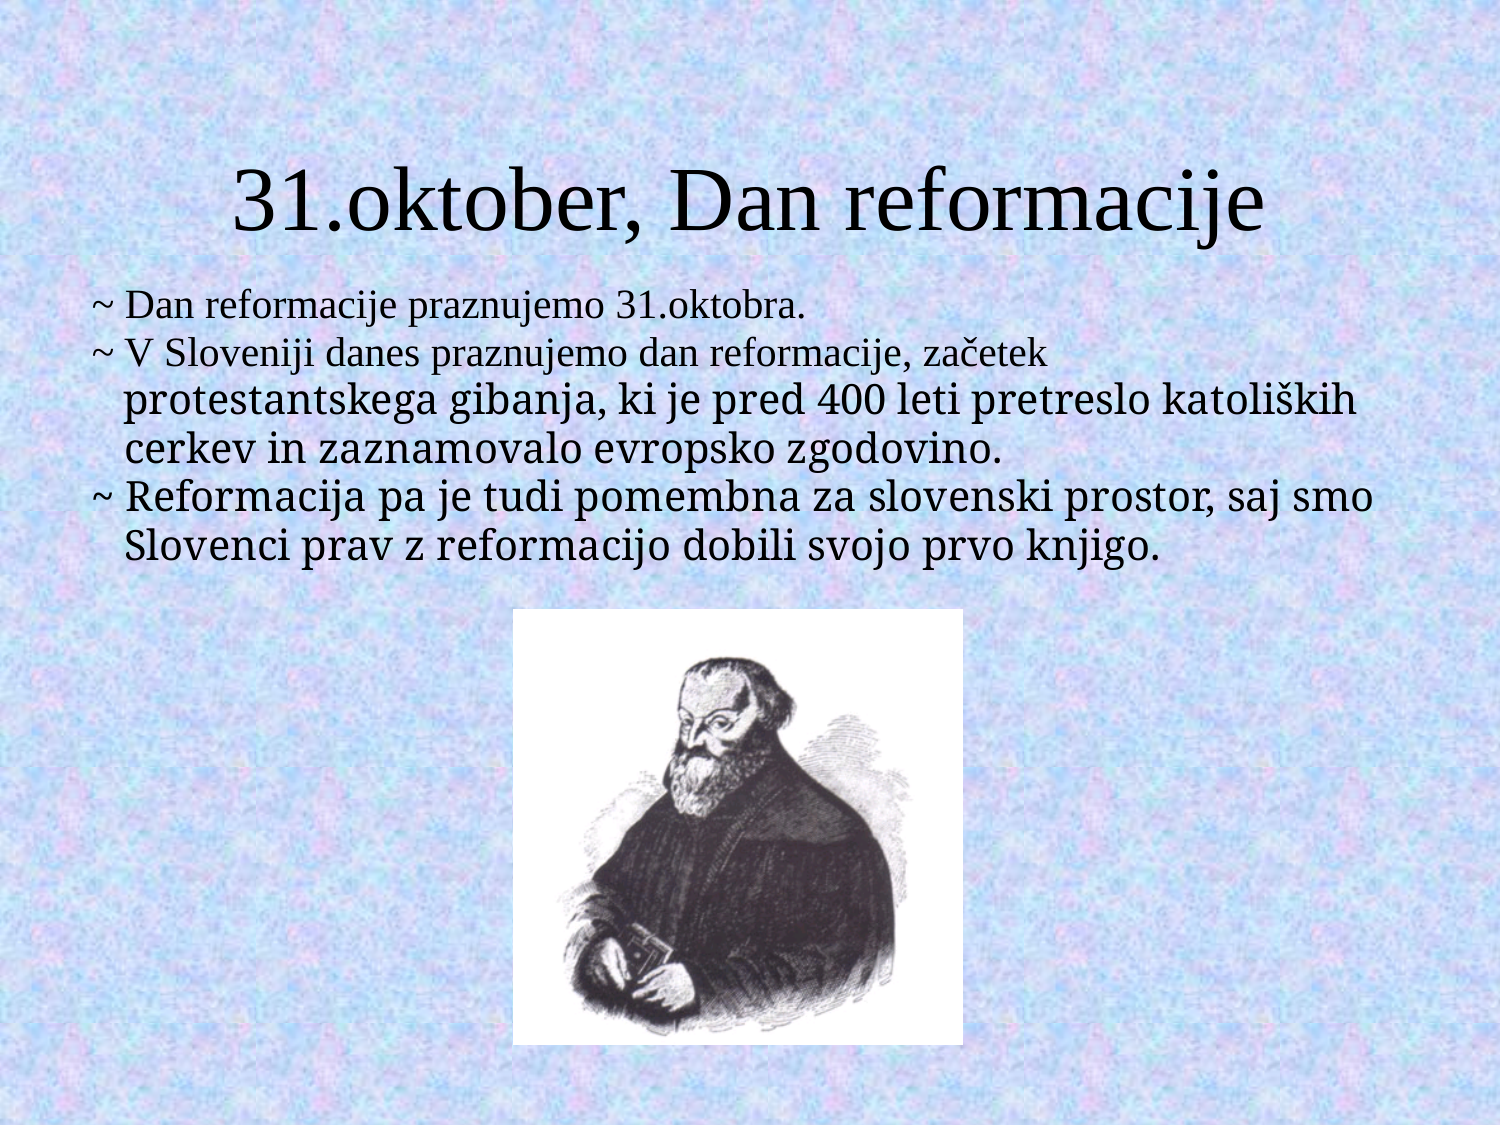

# 31.oktober, Dan reformacije
~ Dan reformacije praznujemo 31.oktobra.
~ V Sloveniji danes praznujemo dan reformacije, začetek
 protestantskega gibanja, ki je pred 400 leti pretreslo katoliških
 cerkev in zaznamovalo evropsko zgodovino.
~ Reformacija pa je tudi pomembna za slovenski prostor, saj smo
 Slovenci prav z reformacijo dobili svojo prvo knjigo.